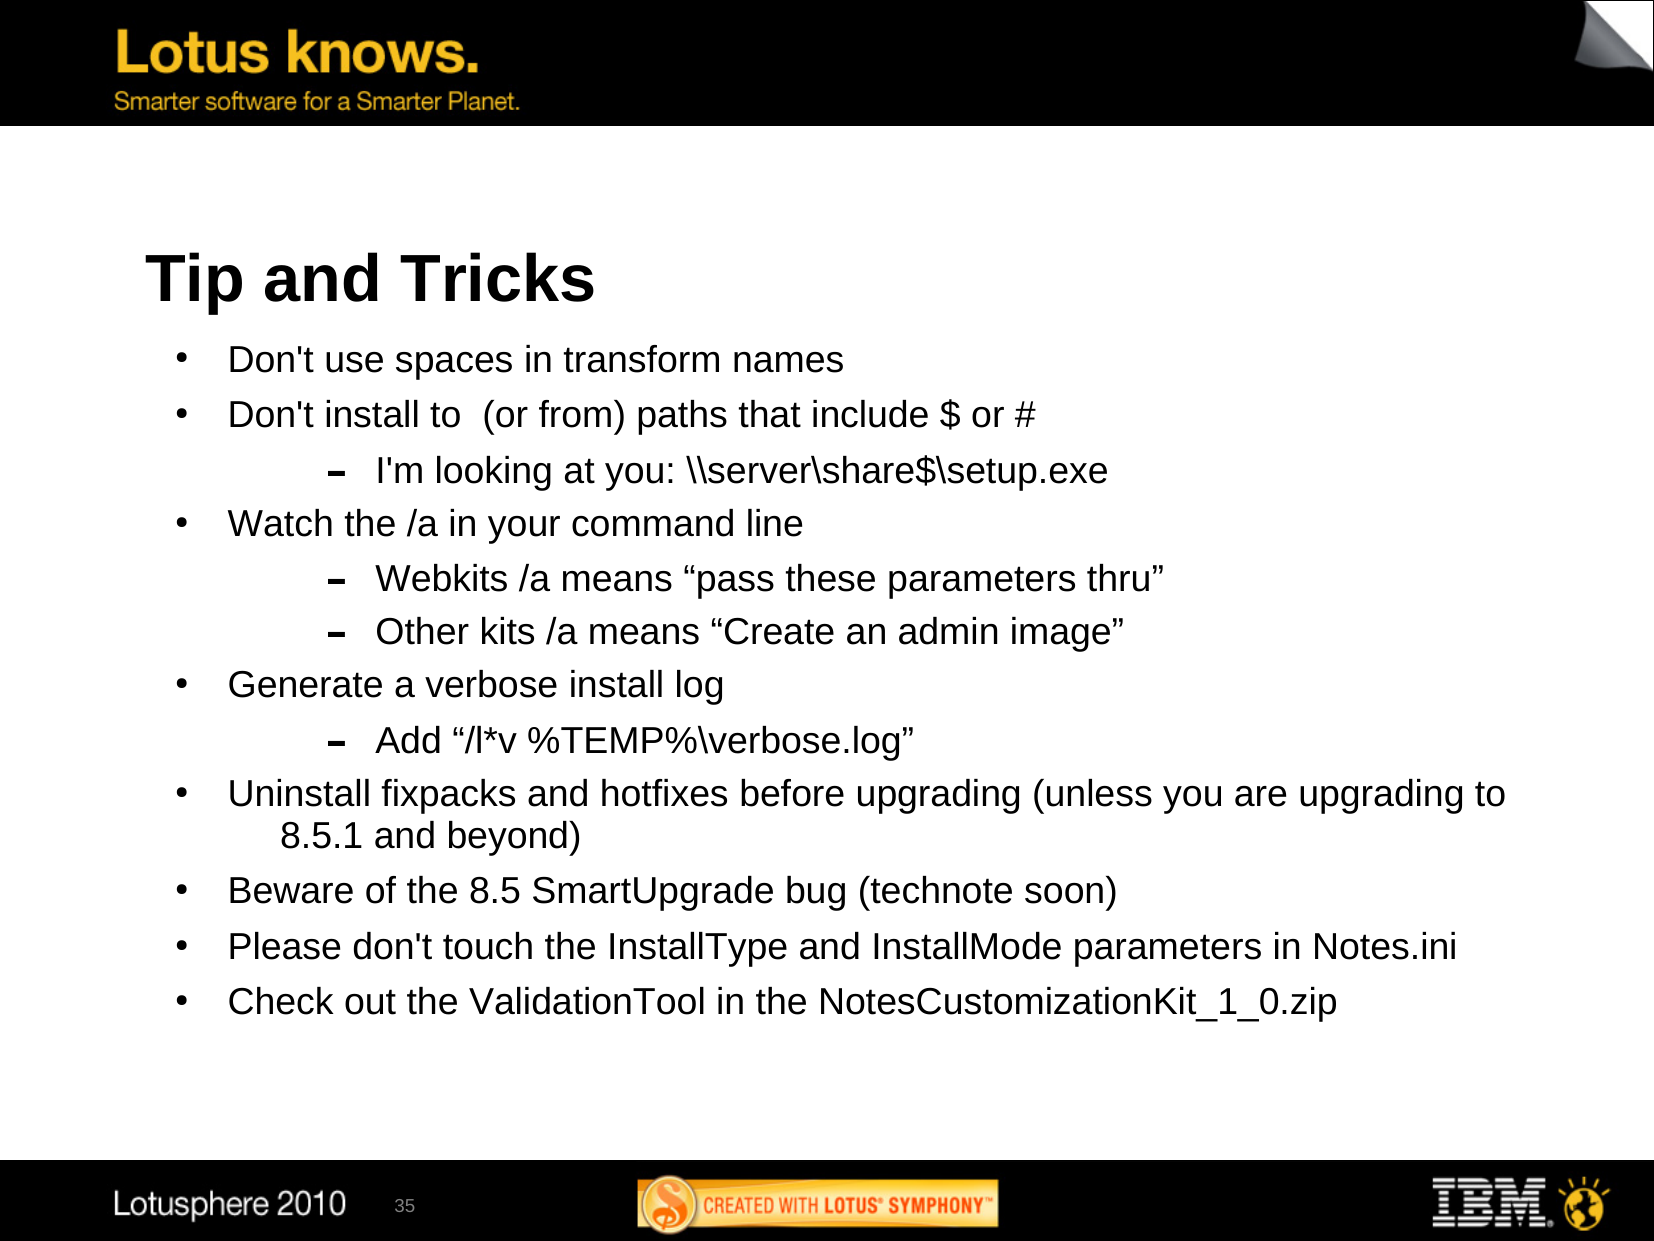

# Tip and Tricks
Don't use spaces in transform names
Don't install to (or from) paths that include $ or #
I'm looking at you: \\server\share$\setup.exe
Watch the /a in your command line
Webkits /a means “pass these parameters thru”
Other kits /a means “Create an admin image”
Generate a verbose install log
Add “/l*v %TEMP%\verbose.log”
Uninstall fixpacks and hotfixes before upgrading (unless you are upgrading to 8.5.1 and beyond)
Beware of the 8.5 SmartUpgrade bug (technote soon)
Please don't touch the InstallType and InstallMode parameters in Notes.ini
Check out the ValidationTool in the NotesCustomizationKit_1_0.zip
35